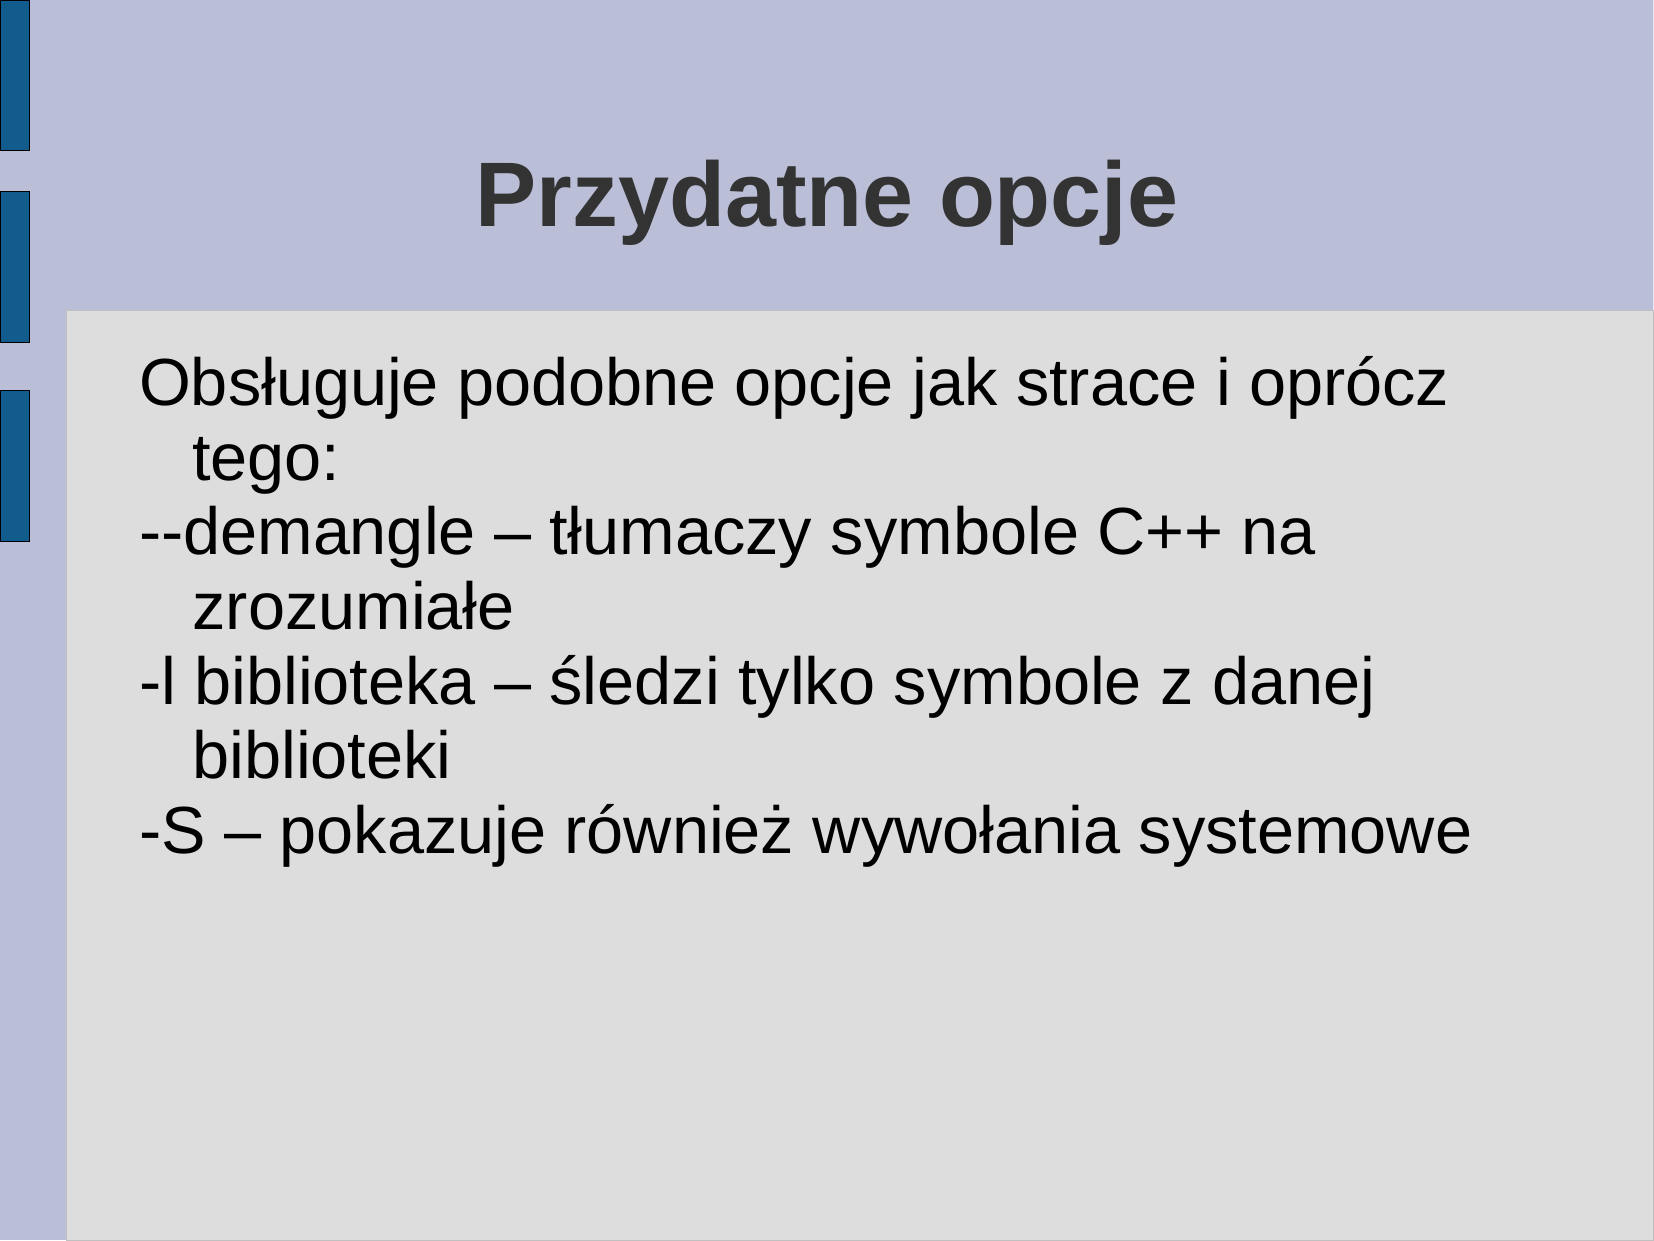

# Przydatne opcje
Obsługuje podobne opcje jak strace i oprócz tego:
--demangle – tłumaczy symbole C++ na zrozumiałe
-l biblioteka – śledzi tylko symbole z danej biblioteki
-S – pokazuje również wywołania systemowe